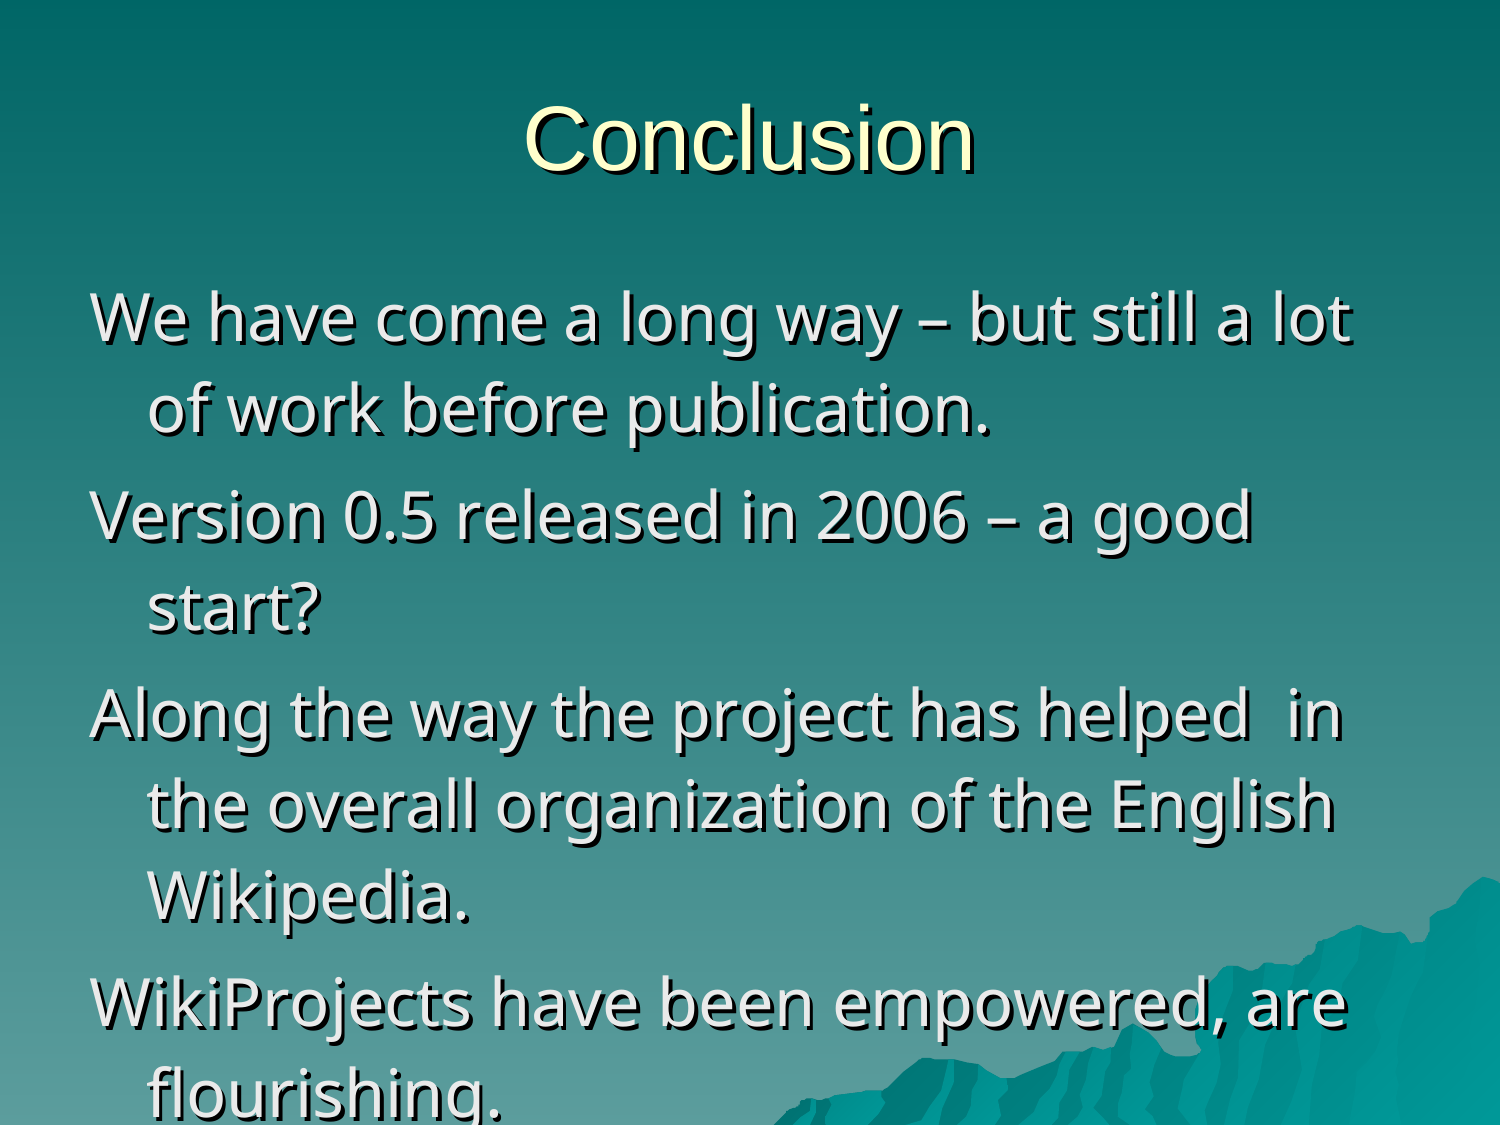

# Conclusion
We have come a long way – but still a lot of work before publication.
Version 0.5 released in 2006 – a good start?
Along the way the project has helped in the overall organization of the English Wikipedia.
WikiProjects have been empowered, are flourishing.